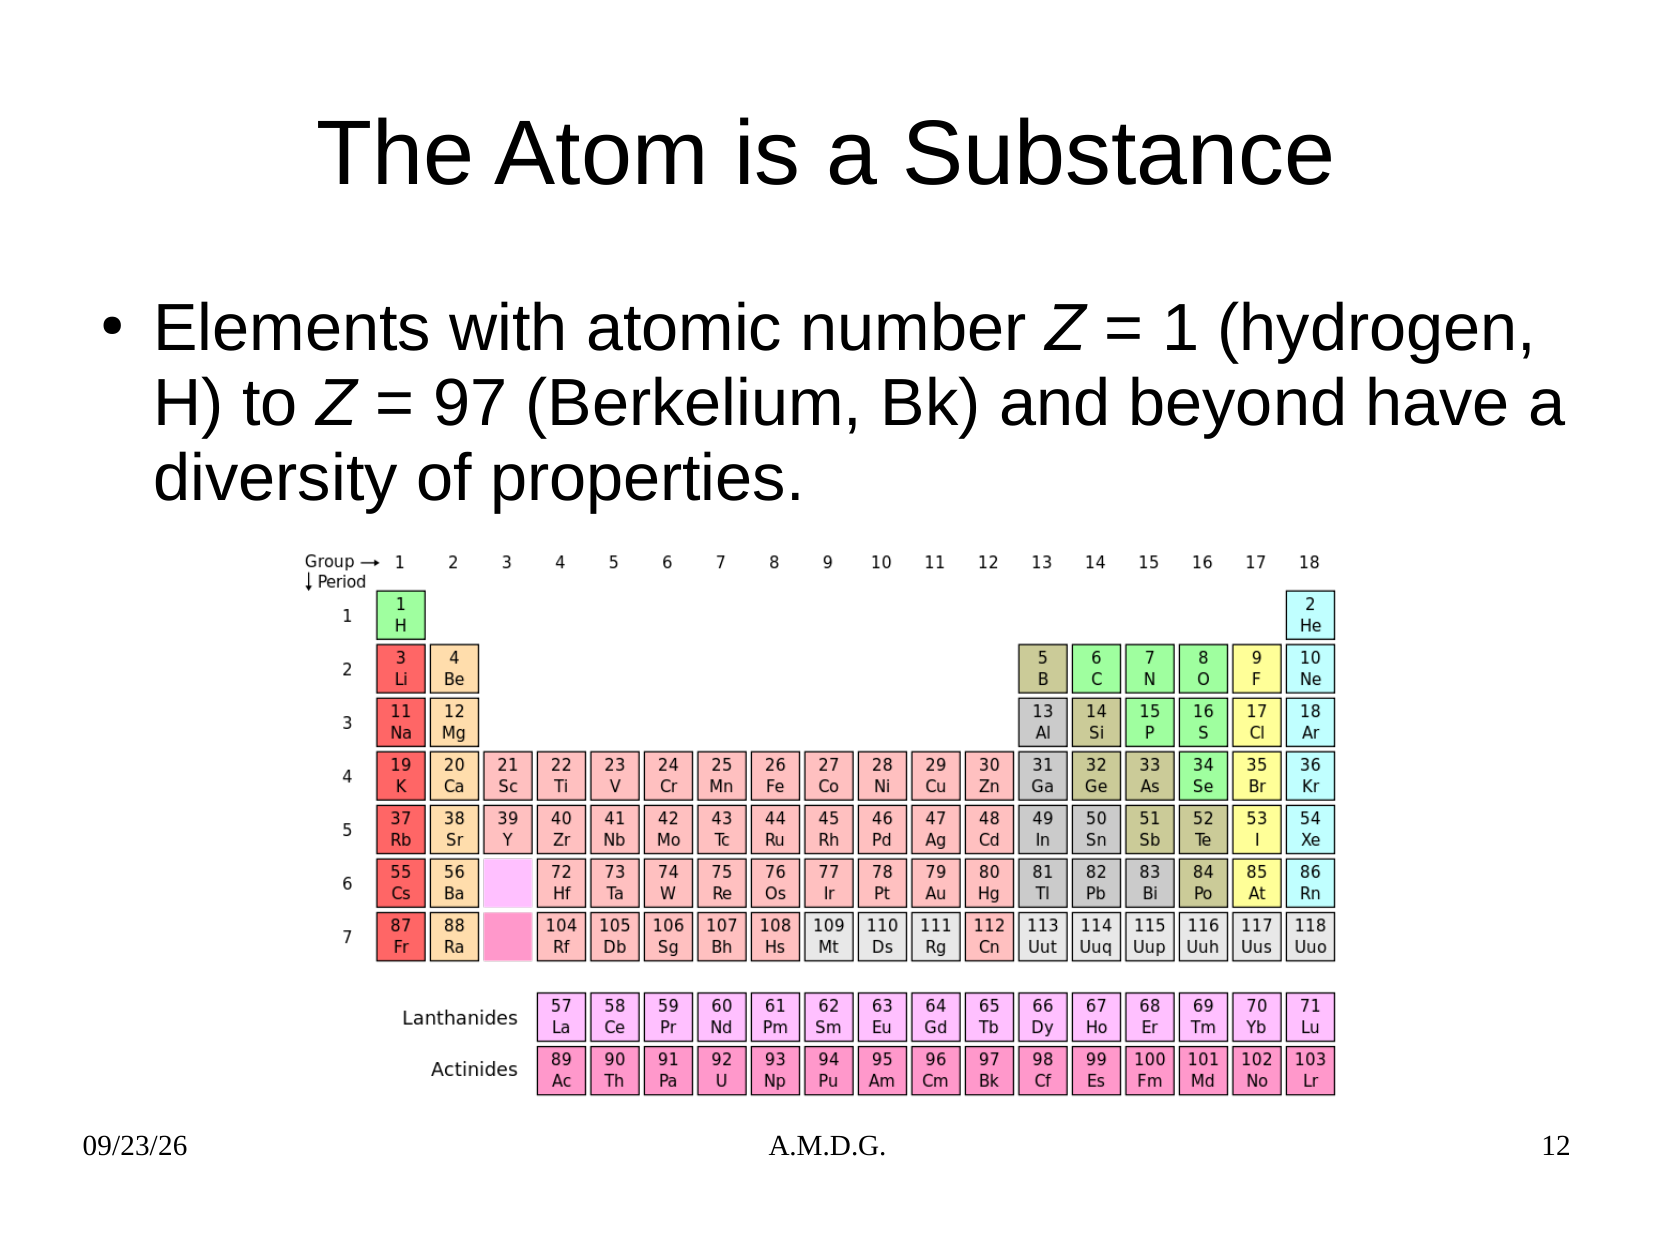

# The Atom is a Substance
Elements with atomic number Z = 1 (hydrogen, H) to Z = 97 (Berkelium, Bk) and beyond have a diversity of properties.
`
A.M.D.G.
12